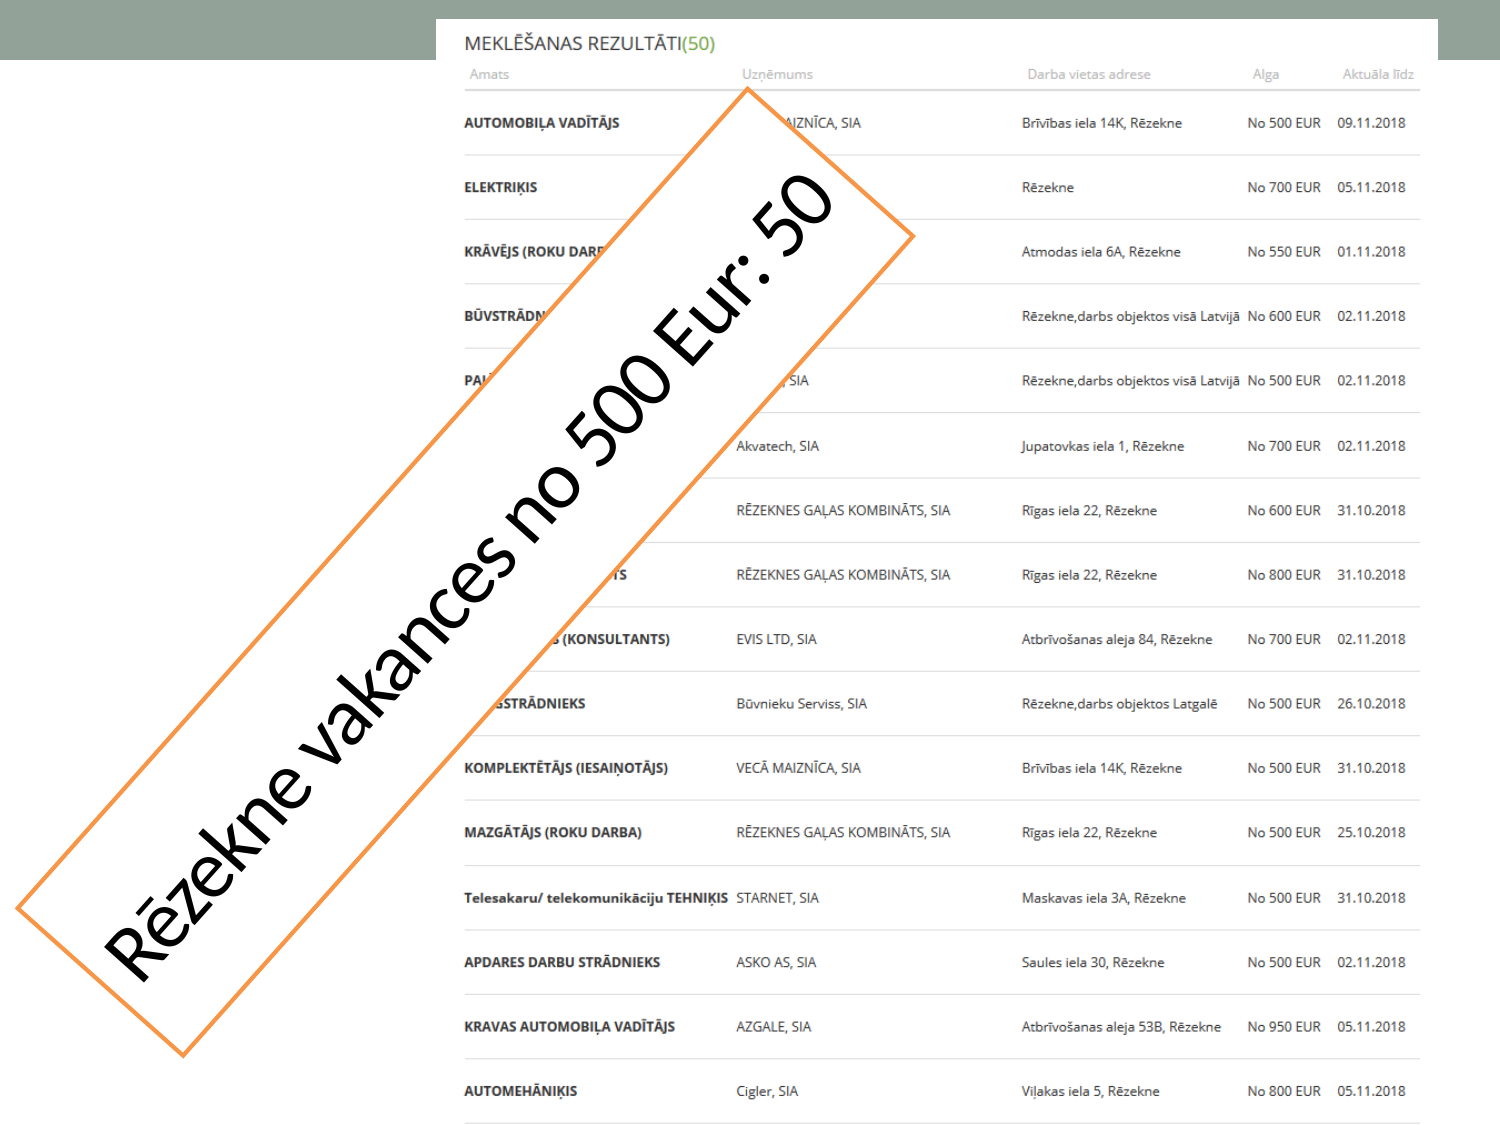

# Rēzekne vakances no 500 Eur: 50